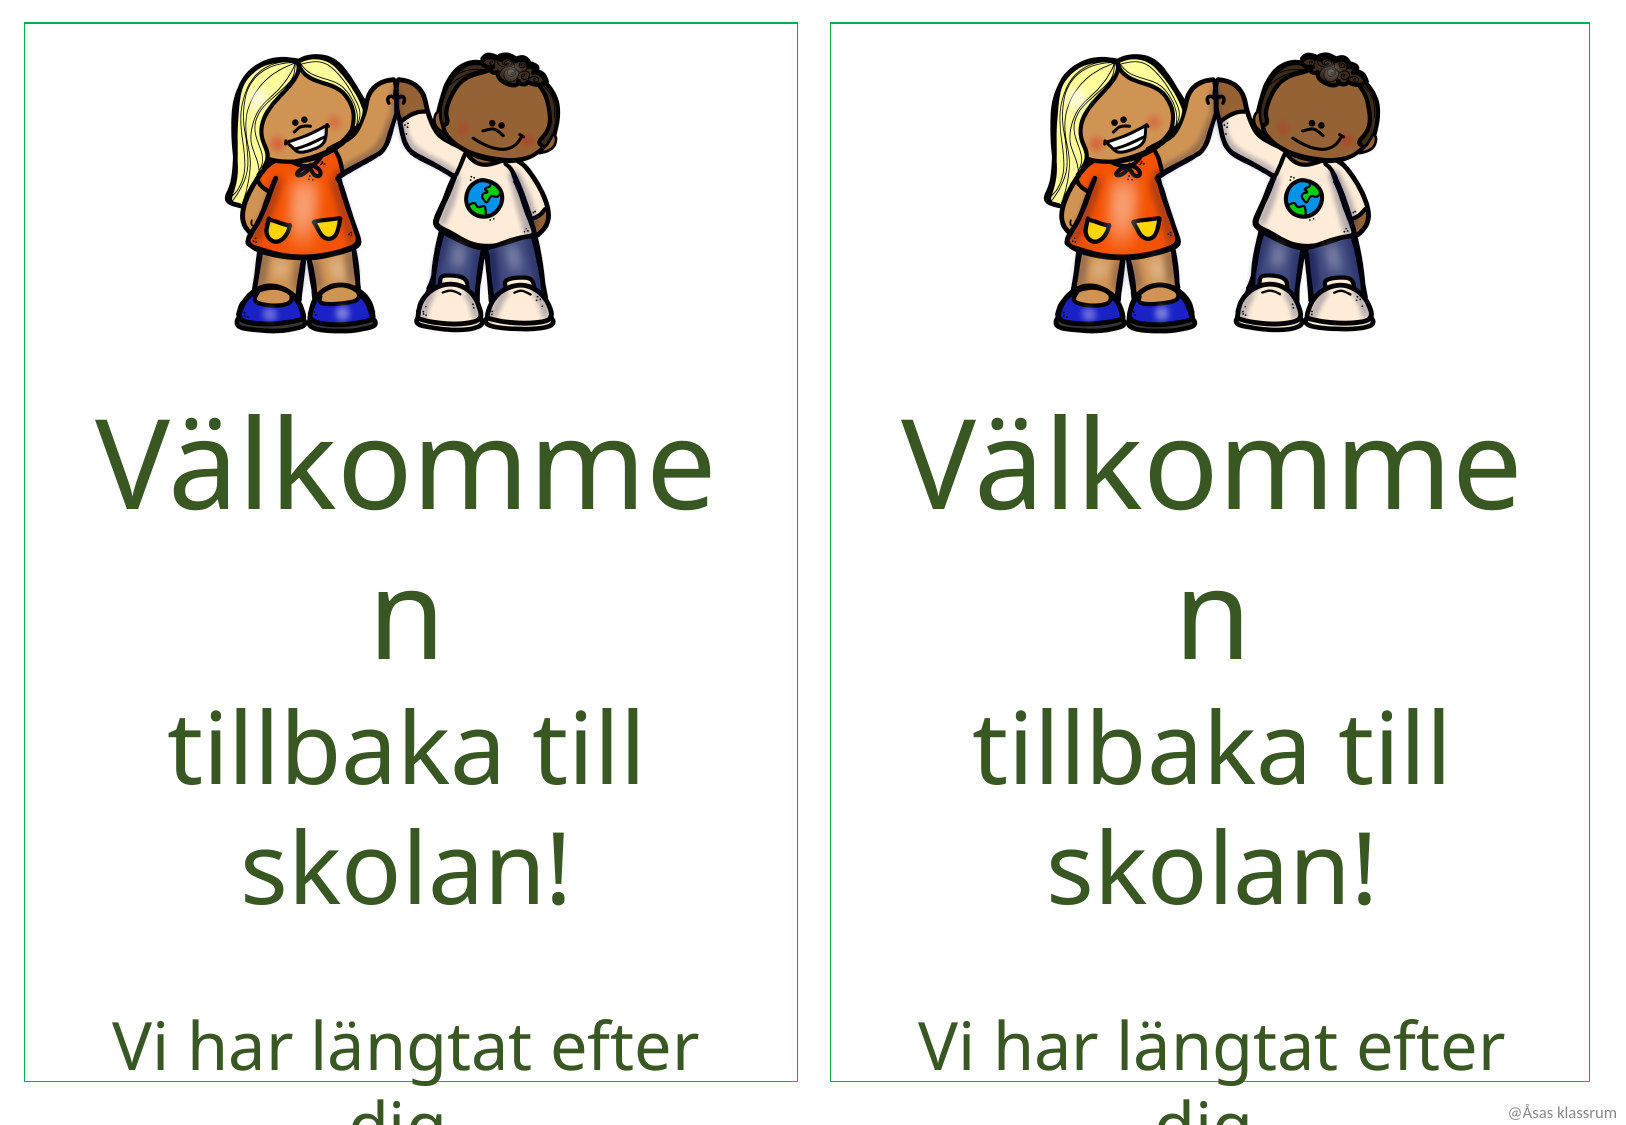

Välkommen
tillbaka till skolan!
Vi har längtat efter dig.
Nu ska vi ha en spännande termin tillsammans.
Välkommen
tillbaka till skolan!
Vi har längtat efter dig.
Nu ska vi ha en spännande termin tillsammans.
@Åsas klassrum